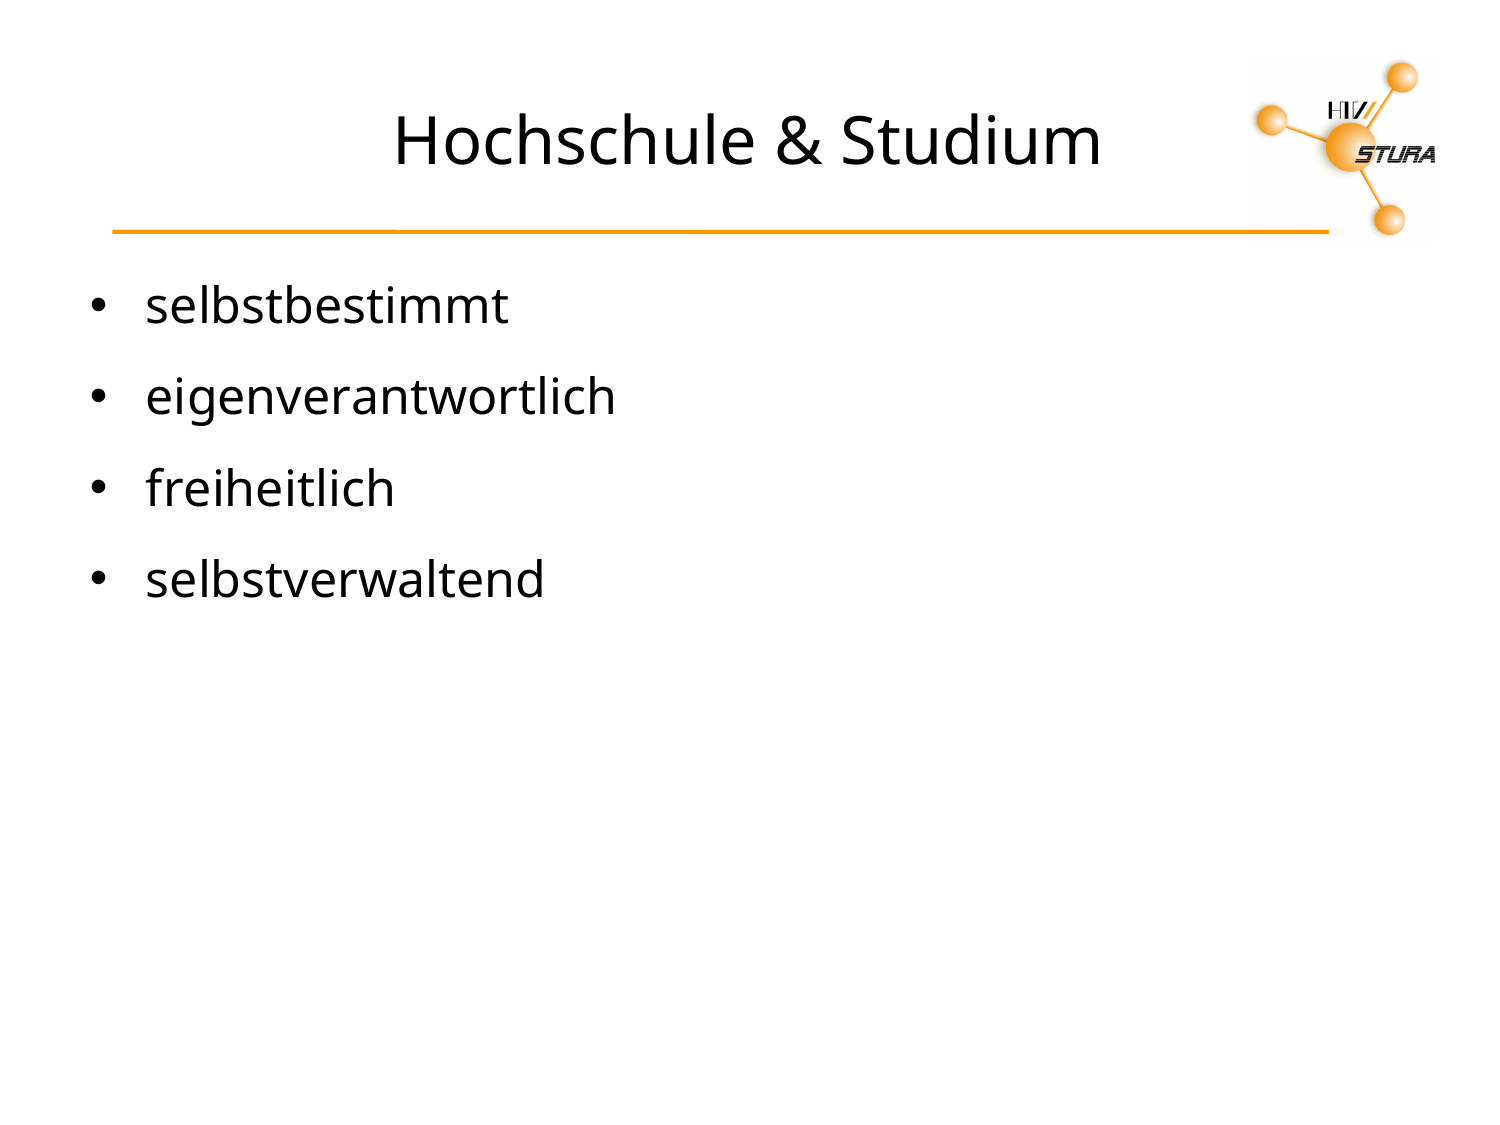

# Hochschule & Studium
selbstbestimmt
eigenverantwortlich
freiheitlich
selbstverwaltend